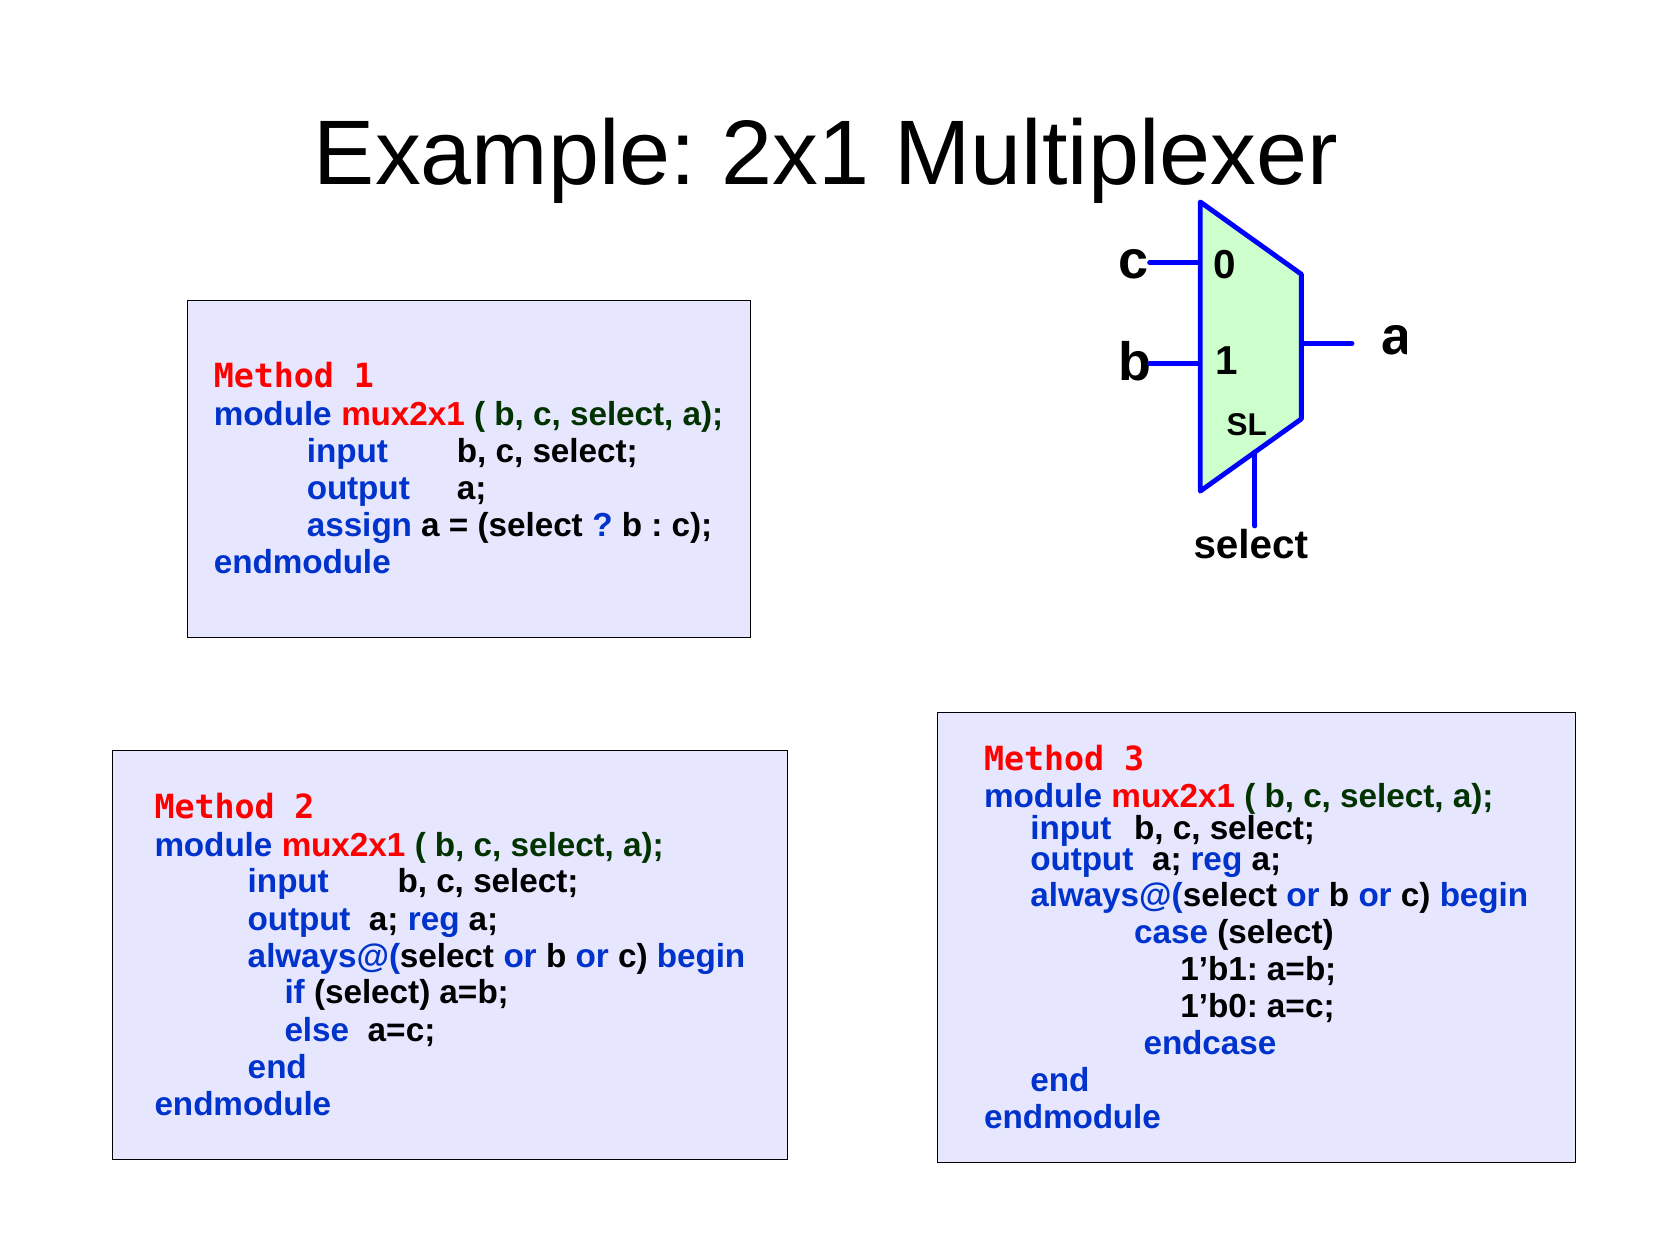

# Example: 2x1 Multiplexer
Method 1
module mux2x1 ( b, c, select, a);
	input 	b, c, select;
	output 	a;
	assign a = (select ? b : c);
endmodule
Method 3
module mux2x1 ( b, c, select, a);
 input 	b, c, select;
 output a; reg a;
 always@(select or b or c) begin
	case (select)
	 1’b1: a=b;
	 1’b0: a=c;
	 endcase
 end
endmodule
Method 2
module mux2x1 ( b, c, select, a);
	input 	b, c, select;
	output a; reg a;
	always@(select or b or c) begin
	 if (select) a=b;
	 else a=c;
	end
endmodule